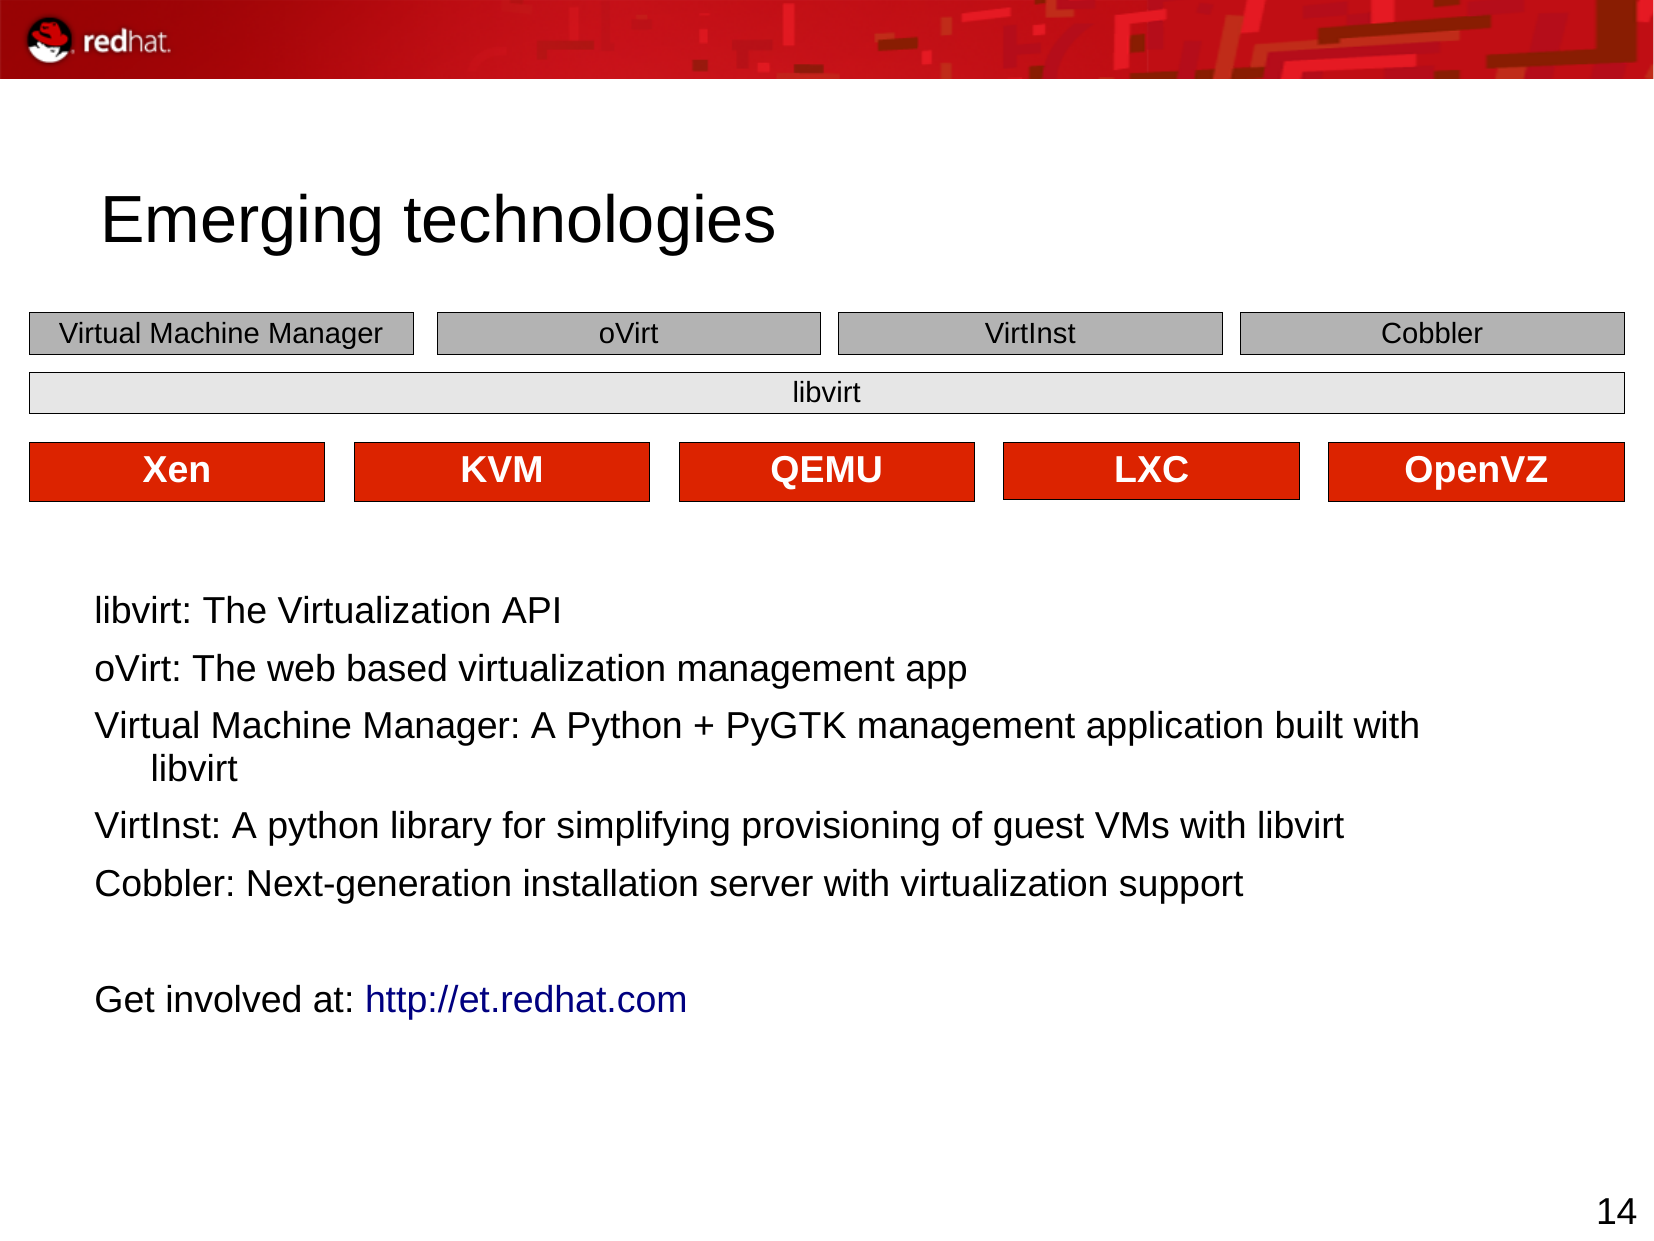

# Emerging technologies
Virtual Machine Manager
oVirt
VirtInst
Cobbler
libvirt
Xen
KVM
QEMU
LXC
OpenVZ
libvirt: The Virtualization API
oVirt: The web based virtualization management app
Virtual Machine Manager: A Python + PyGTK management application built with libvirt
VirtInst: A python library for simplifying provisioning of guest VMs with libvirt
Cobbler: Next-generation installation server with virtualization support
Get involved at: http://et.redhat.com